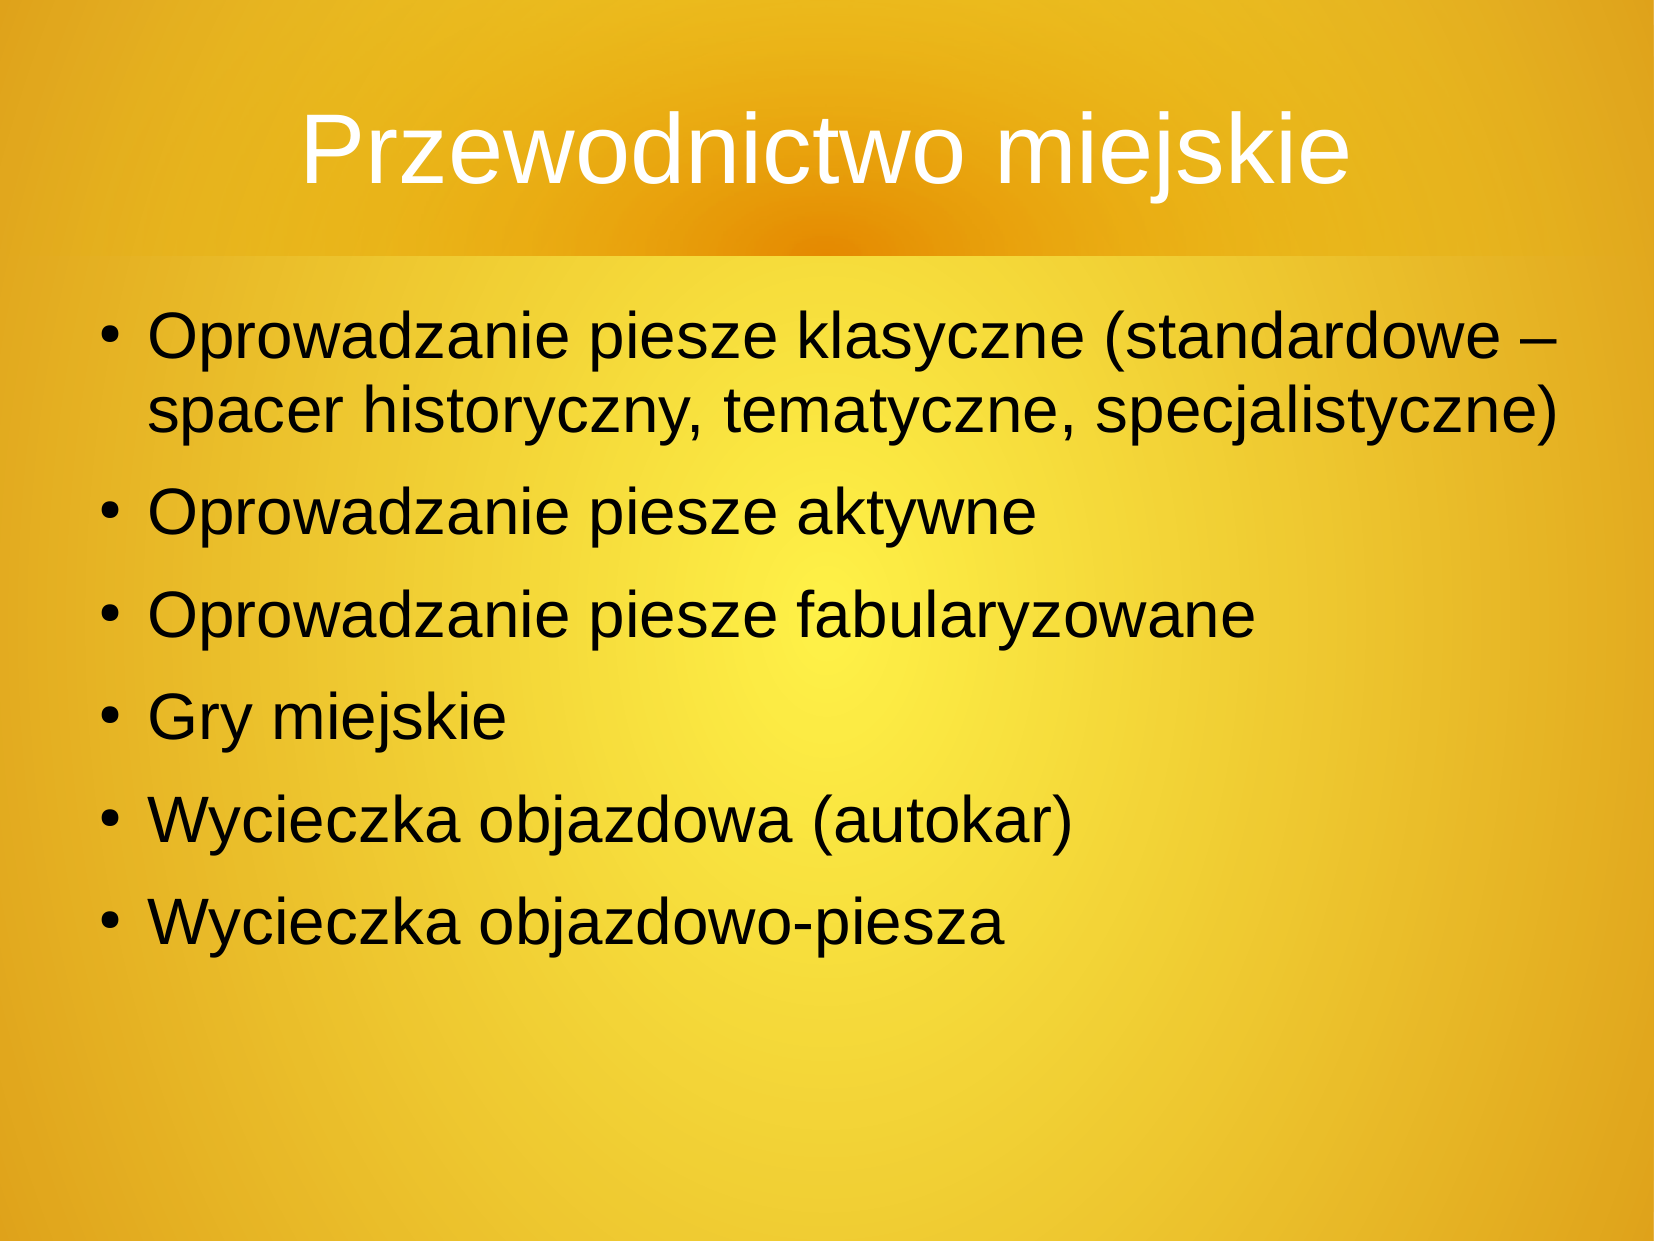

# Przewodnictwo miejskie
Oprowadzanie piesze klasyczne (standardowe – spacer historyczny, tematyczne, specjalistyczne)
Oprowadzanie piesze aktywne
Oprowadzanie piesze fabularyzowane
Gry miejskie
Wycieczka objazdowa (autokar)
Wycieczka objazdowo-piesza